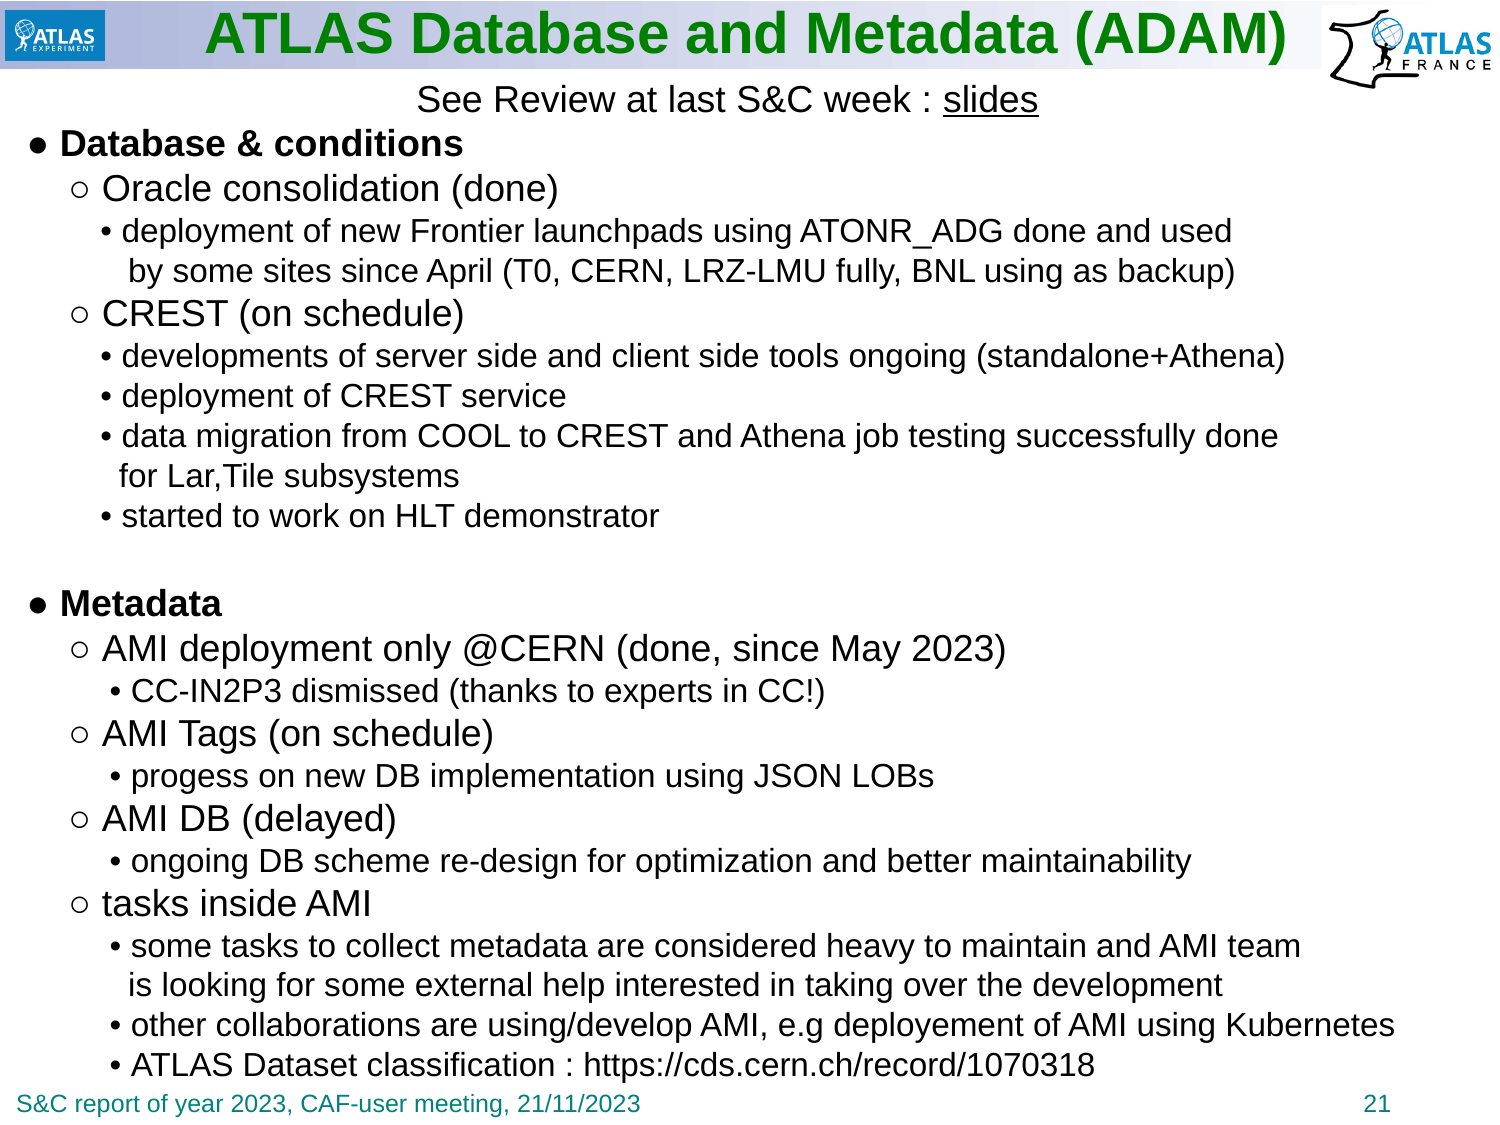

ATLAS Database and Metadata (ADAM)
See Review at last S&C week : slides
● Database & conditions
 ○ Oracle consolidation (done)
 • deployment of new Frontier launchpads using ATONR_ADG done and used
 by some sites since April (T0, CERN, LRZ-LMU fully, BNL using as backup)
 ○ CREST (on schedule)
 • developments of server side and client side tools ongoing (standalone+Athena)
 • deployment of CREST service
 • data migration from COOL to CREST and Athena job testing successfully done
 for Lar,Tile subsystems
 • started to work on HLT demonstrator
● Metadata
 ○ AMI deployment only @CERN (done, since May 2023)
 • CC-IN2P3 dismissed (thanks to experts in CC!)
 ○ AMI Tags (on schedule)
 • progess on new DB implementation using JSON LOBs
 ○ AMI DB (delayed)
 • ongoing DB scheme re-design for optimization and better maintainability
 ○ tasks inside AMI
 • some tasks to collect metadata are considered heavy to maintain and AMI team
 is looking for some external help interested in taking over the development
 • other collaborations are using/develop AMI, e.g deployement of AMI using Kubernetes
 • ATLAS Dataset classification : https://cds.cern.ch/record/1070318